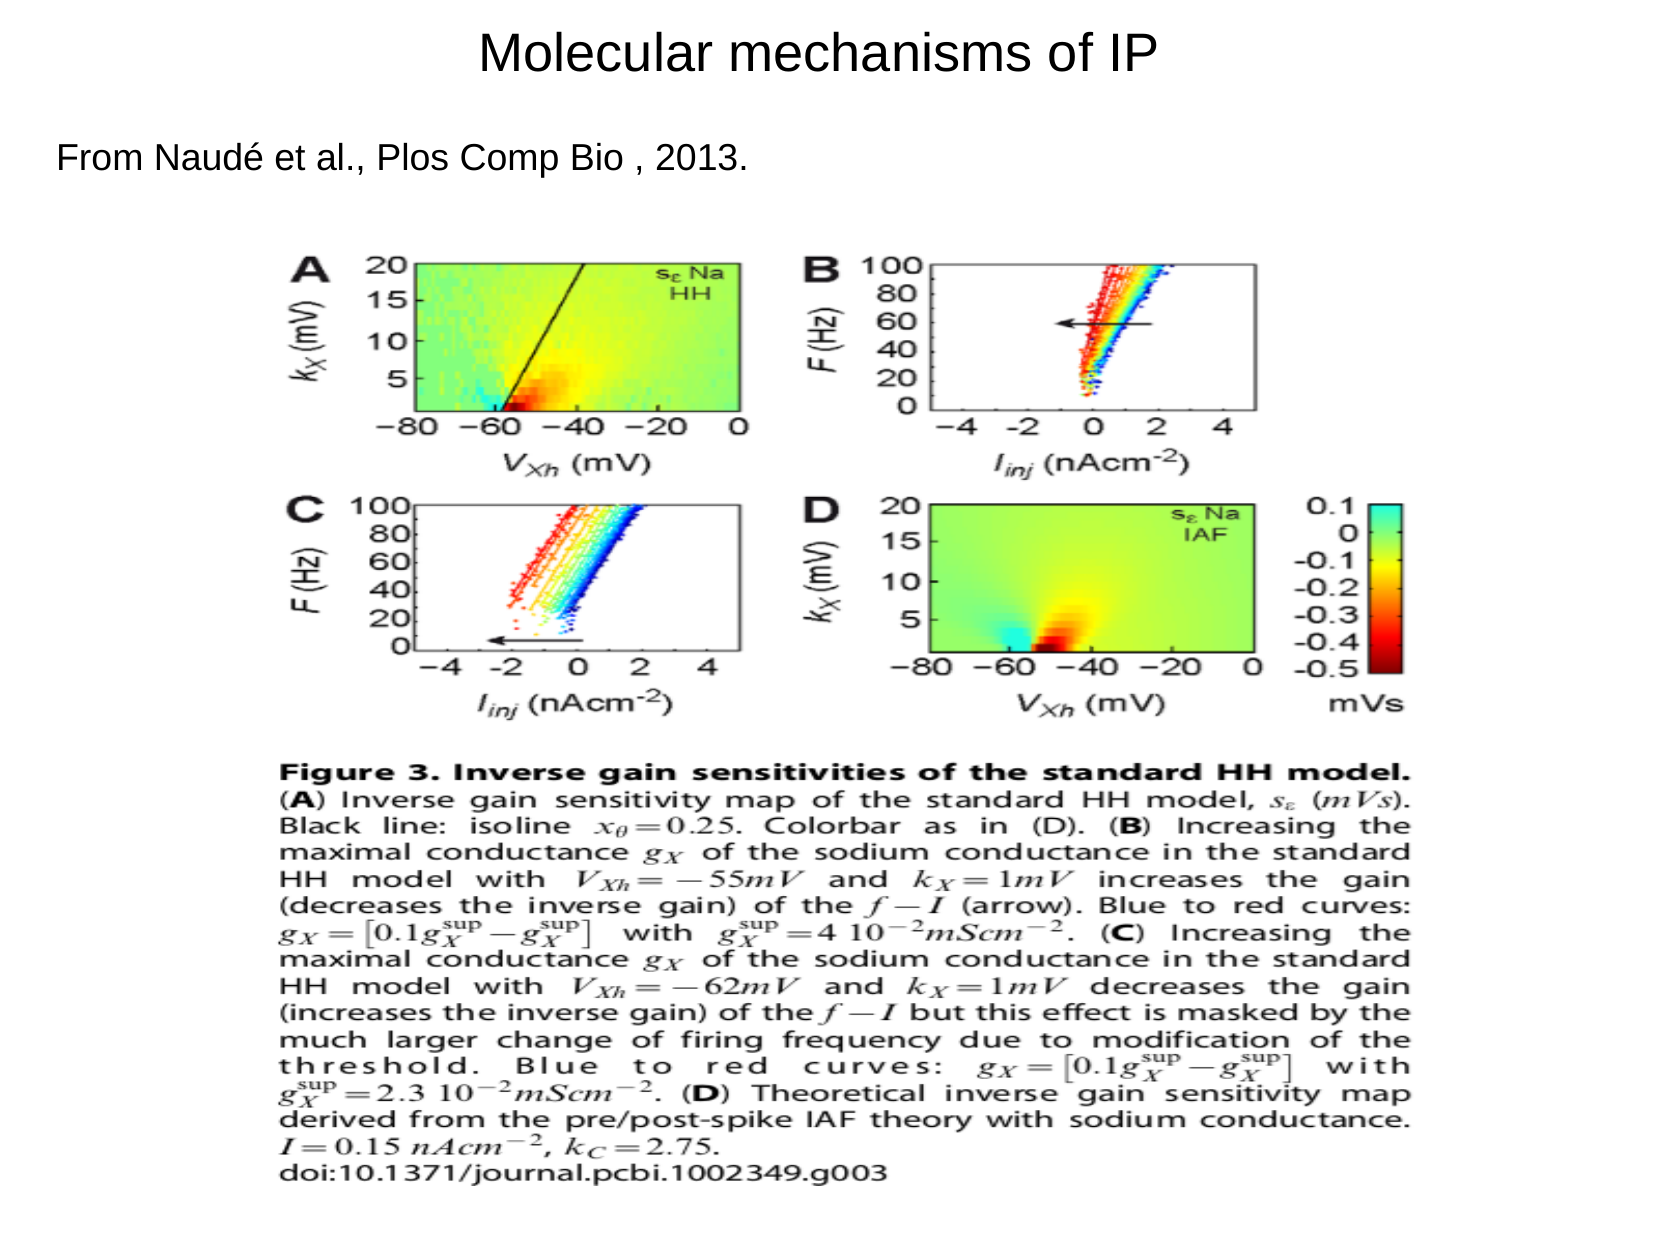

Molecular mechanisms of IP
From Naudé et al., Plos Comp Bio , 2013.